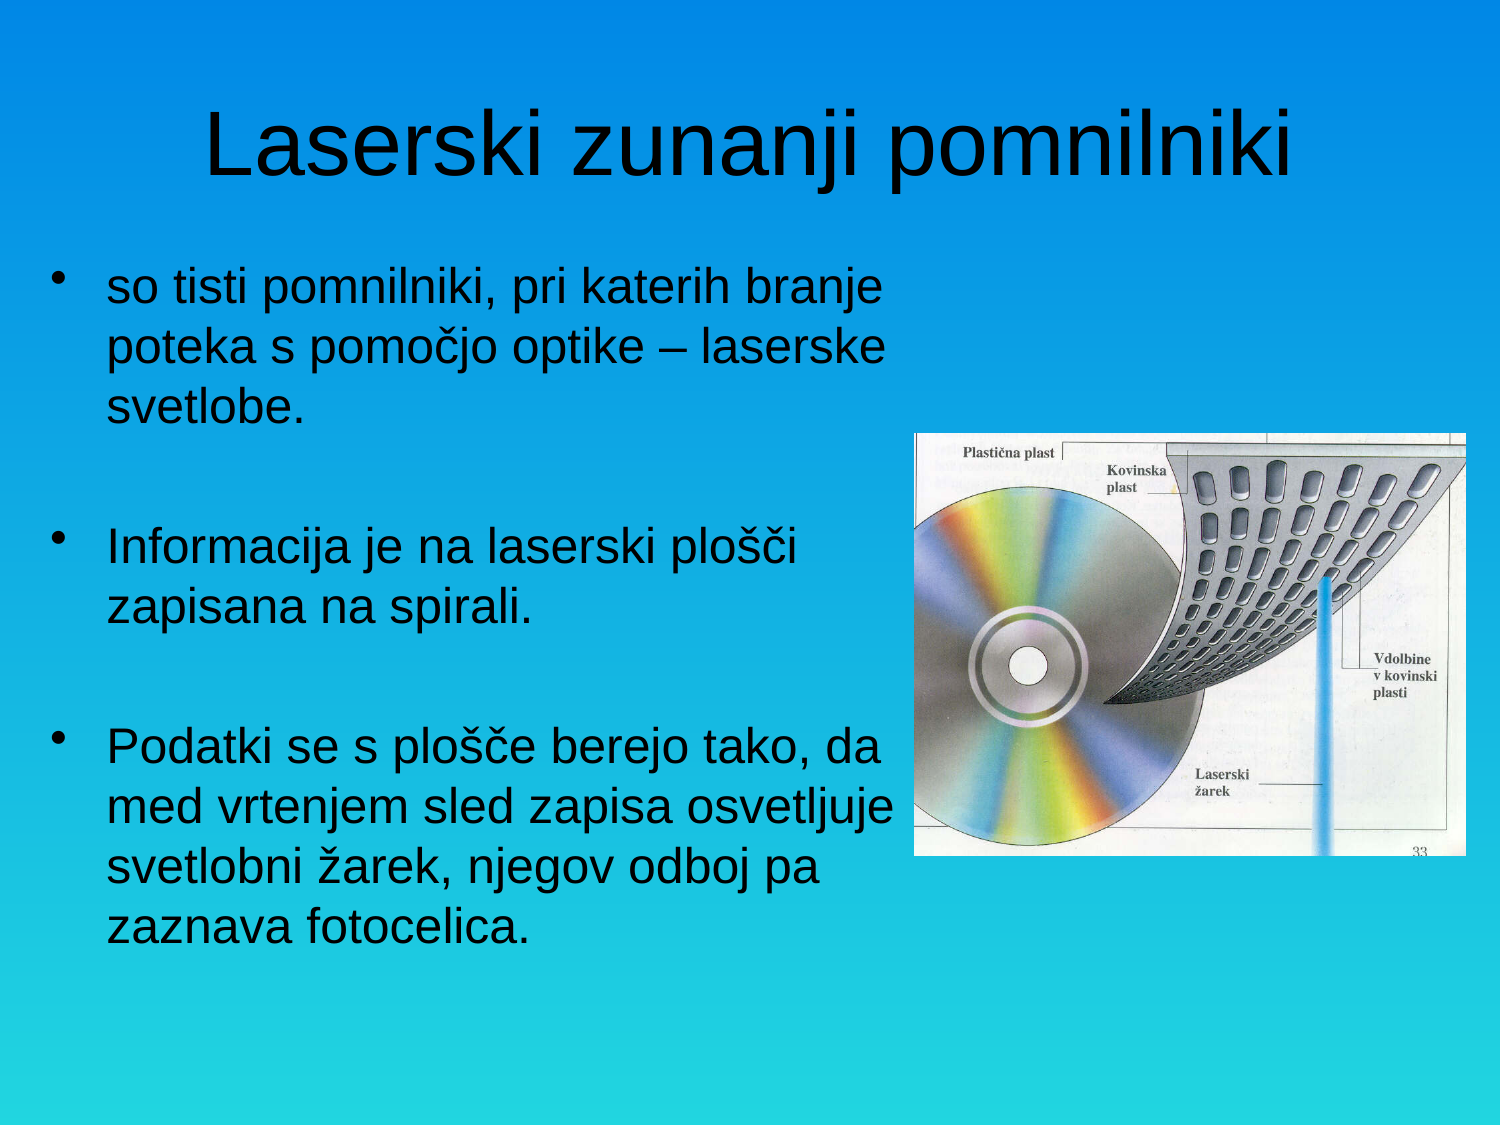

# Laserski zunanji pomnilniki
so tisti pomnilniki, pri katerih branje poteka s pomočjo optike – laserske svetlobe.
Informacija je na laserski plošči zapisana na spirali.
Podatki se s plošče berejo tako, da med vrtenjem sled zapisa osvetljuje svetlobni žarek, njegov odboj pa zaznava fotocelica.